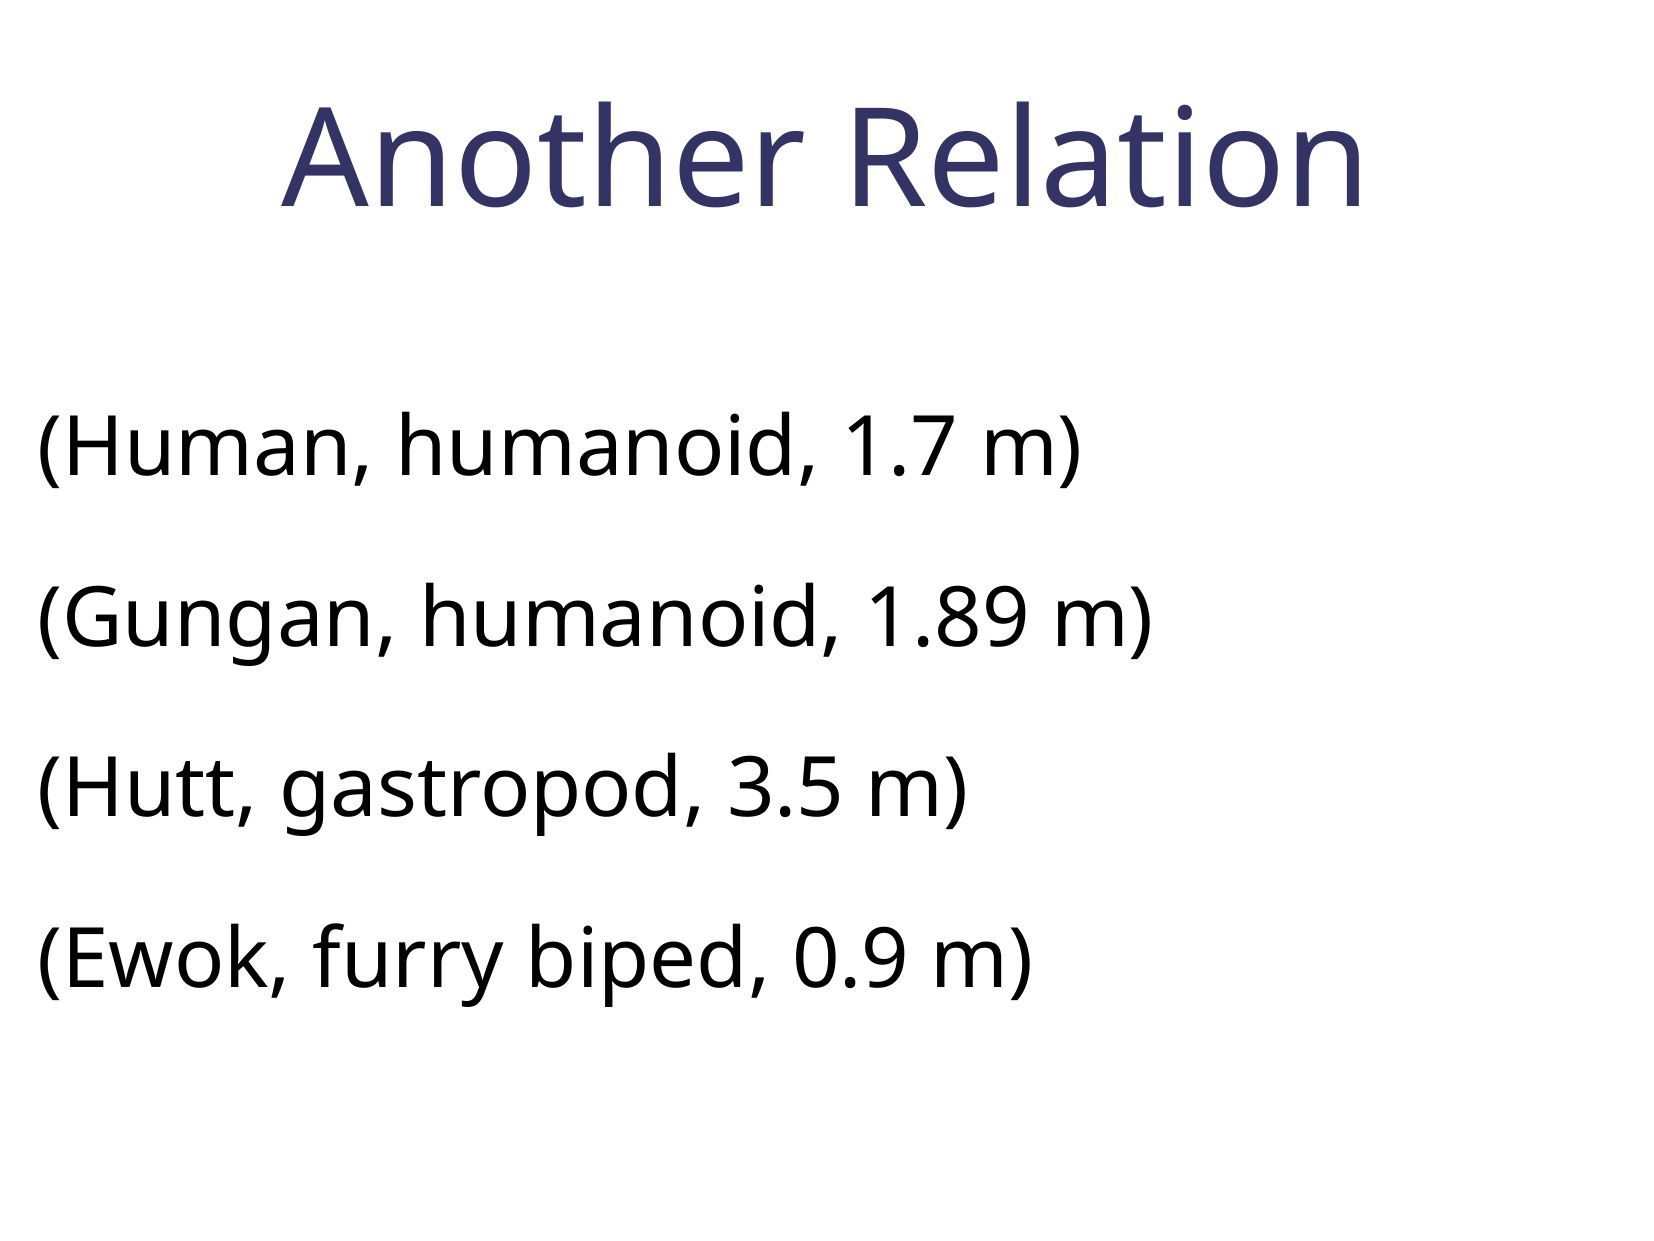

# Another Relation
(Human, humanoid, 1.7 m)
(Gungan, humanoid, 1.89 m)
(Hutt, gastropod, 3.5 m)
(Ewok, furry biped, 0.9 m)